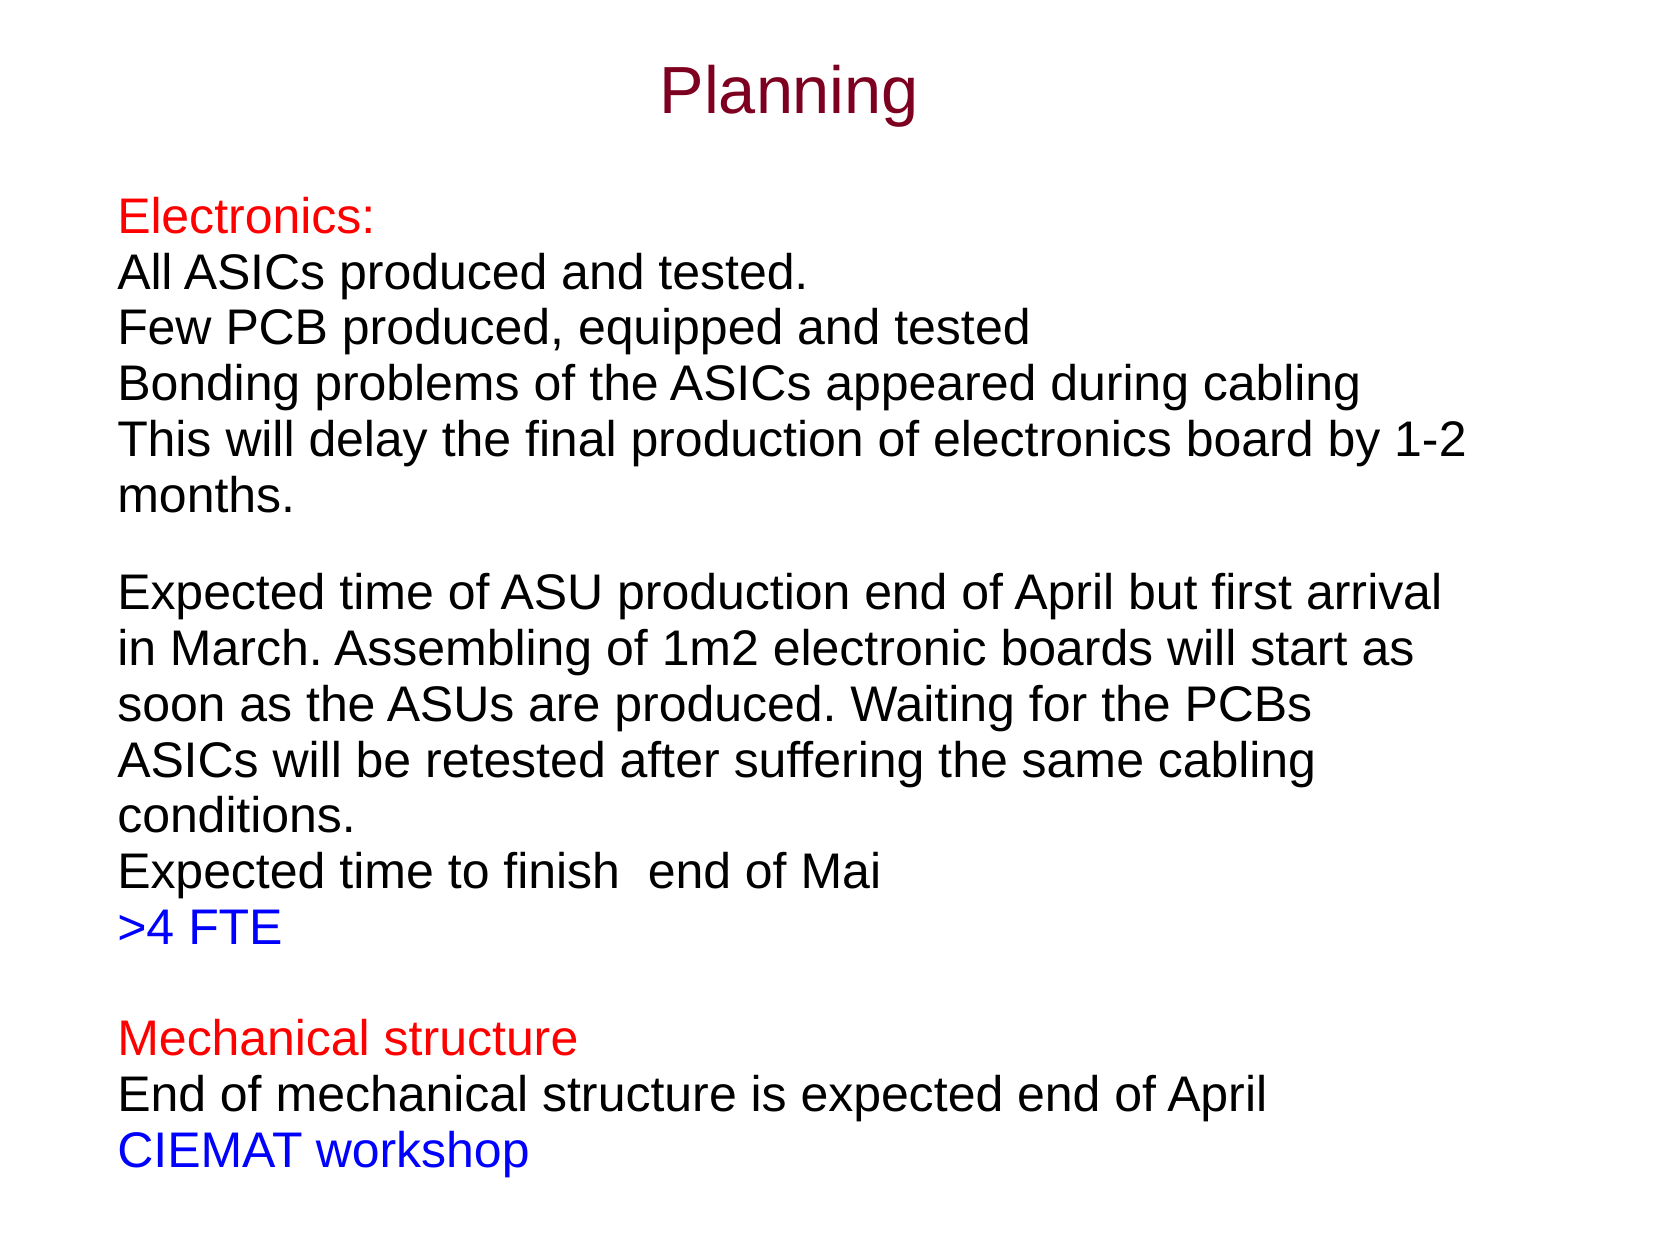

Planning
Electronics:
All ASICs produced and tested.
Few PCB produced, equipped and tested
Bonding problems of the ASICs appeared during cabling
This will delay the final production of electronics board by 1-2
months.
Expected time of ASU production end of April but first arrival
in March. Assembling of 1m2 electronic boards will start as soon as the ASUs are produced. Waiting for the PCBs
ASICs will be retested after suffering the same cabling conditions.
Expected time to finish end of Mai
>4 FTE
Mechanical structure
End of mechanical structure is expected end of April
CIEMAT workshop